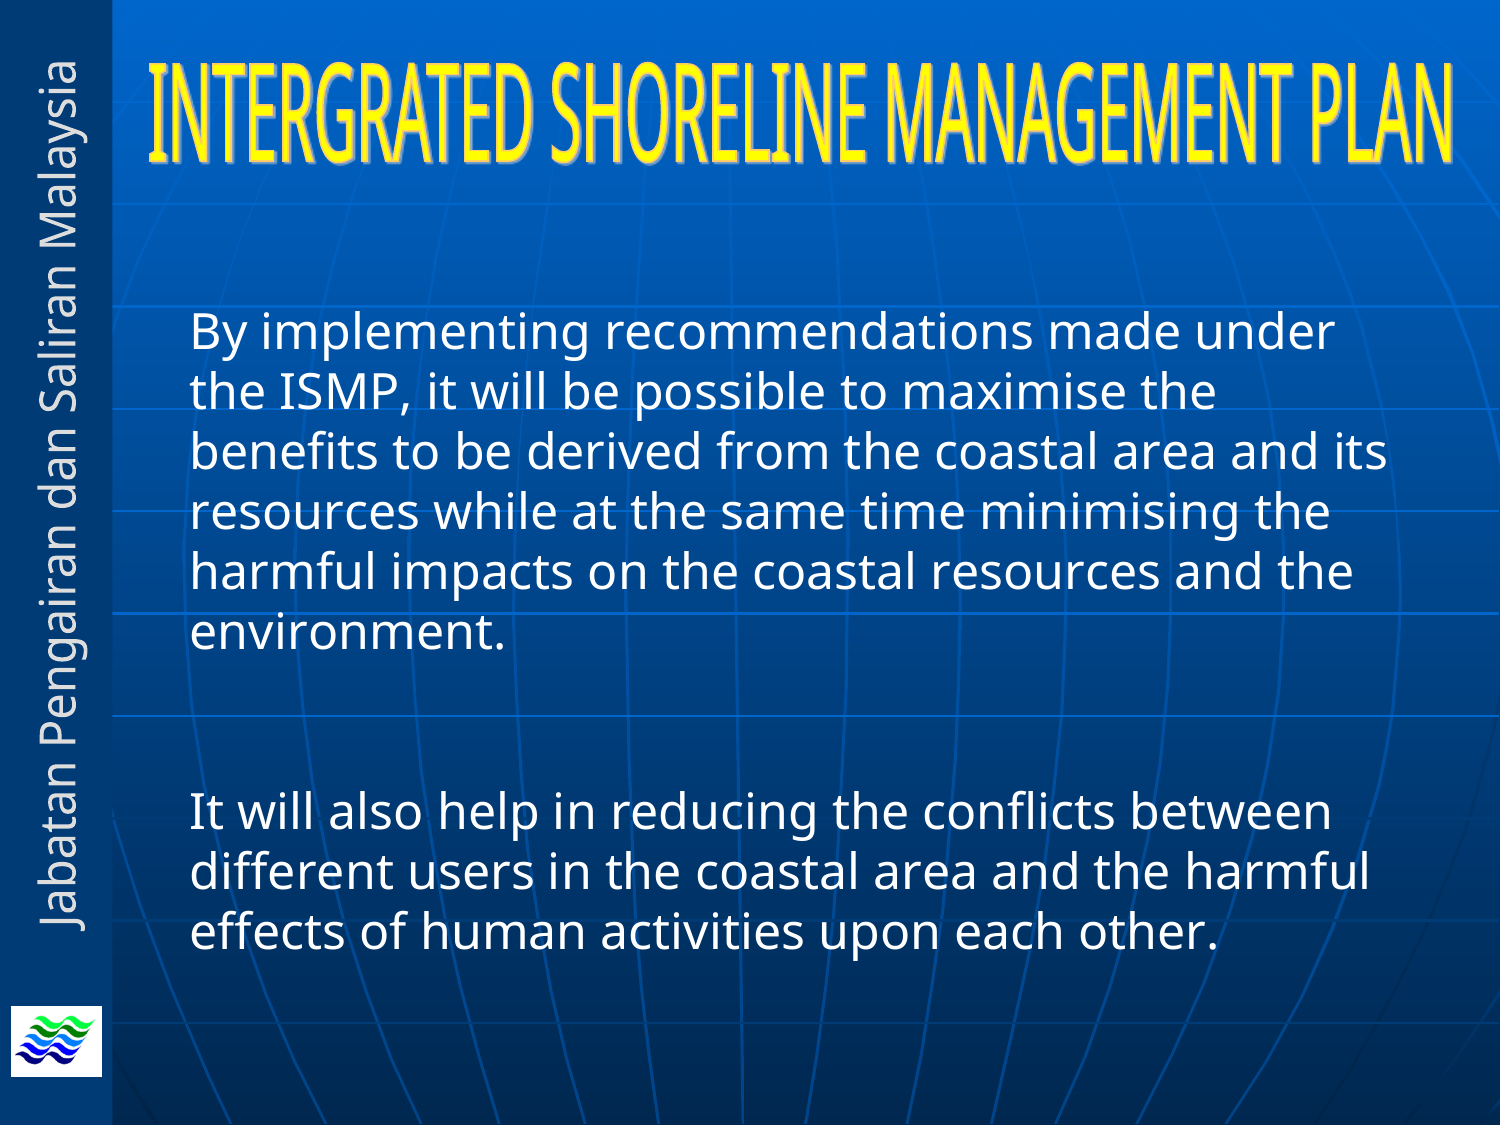

INTERGRATED SHORELINE MANAGEMENT PLAN
By implementing recommendations made under the ISMP, it will be possible to maximise the benefits to be derived from the coastal area and its resources while at the same time minimising the harmful impacts on the coastal resources and the environment.
It will also help in reducing the conflicts between different users in the coastal area and the harmful effects of human activities upon each other.
Jabatan Pengairan dan Saliran Malaysia